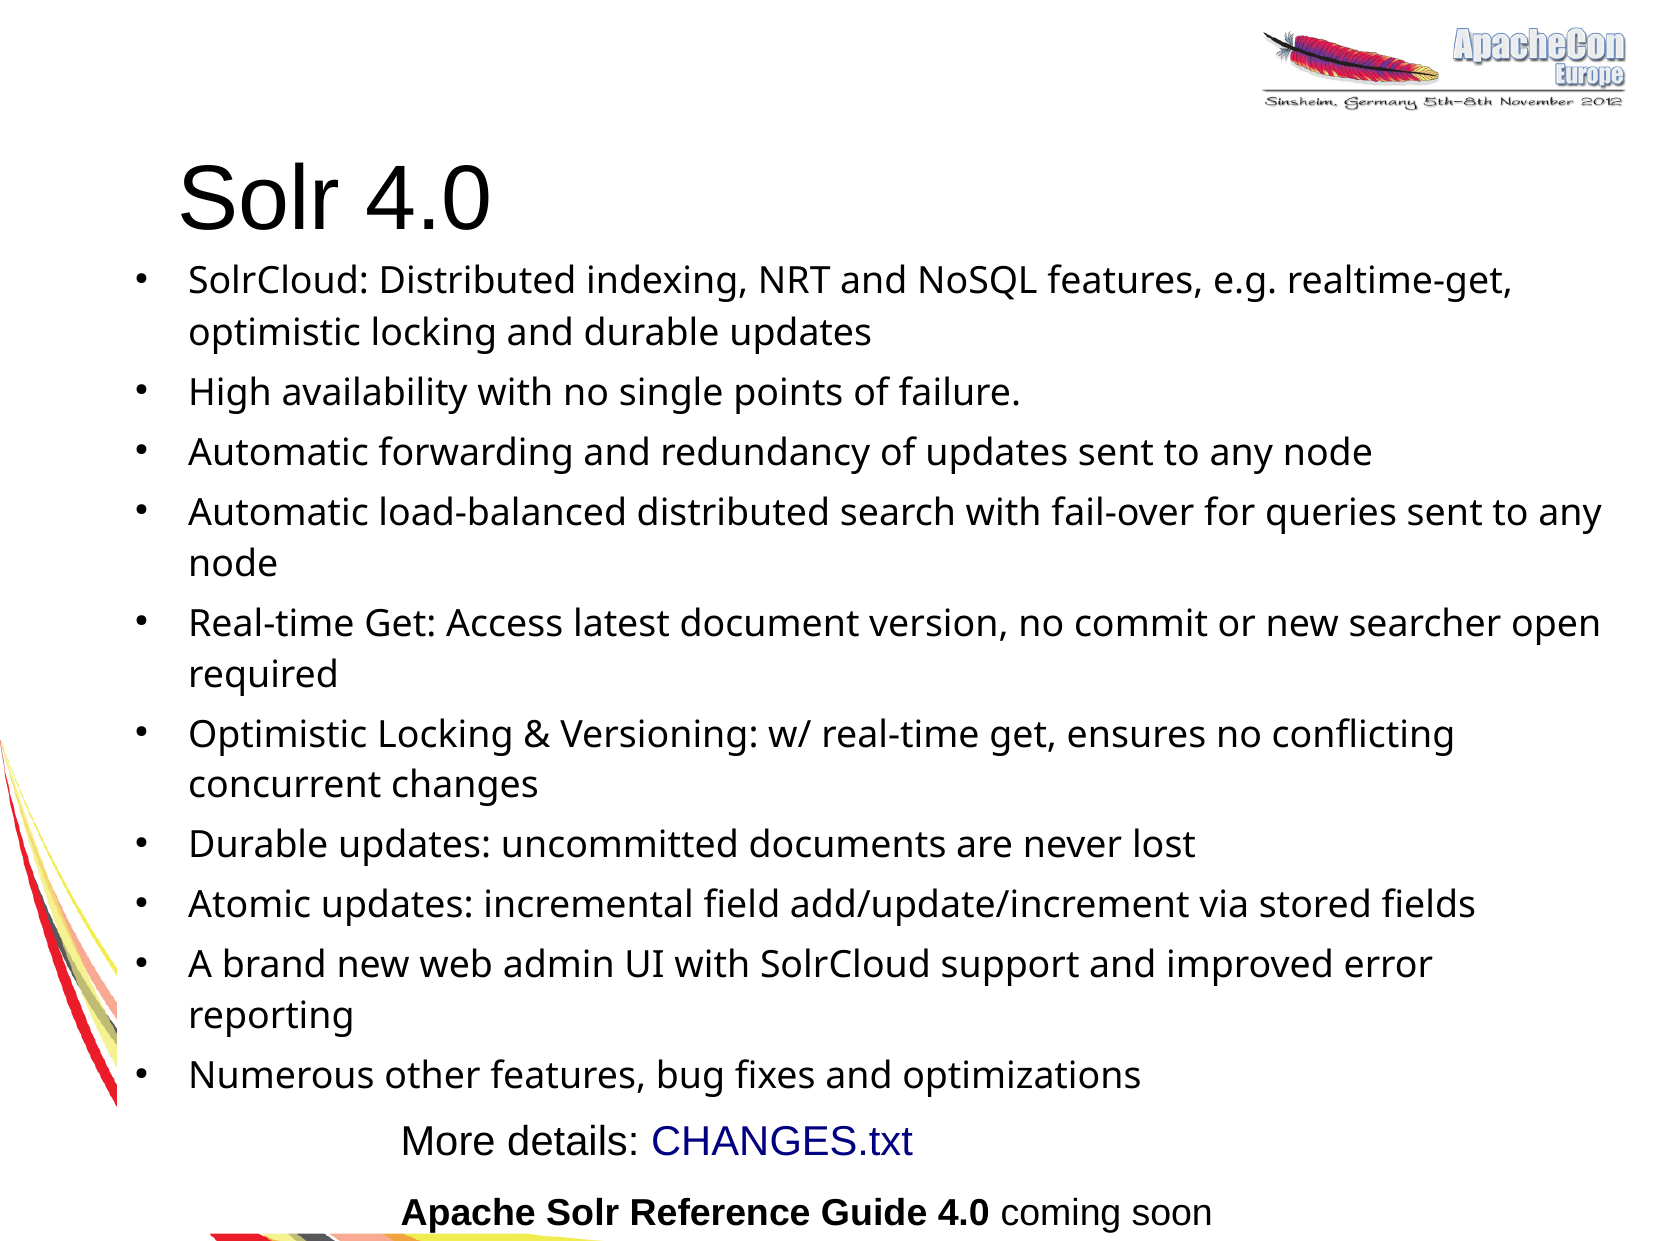

# Solr 4.0
SolrCloud: Distributed indexing, NRT and NoSQL features, e.g. realtime-get, optimistic locking and durable updates
High availability with no single points of failure.
Automatic forwarding and redundancy of updates sent to any node
Automatic load-balanced distributed search with fail-over for queries sent to any node
Real-time Get: Access latest document version, no commit or new searcher open required
Optimistic Locking & Versioning: w/ real-time get, ensures no conflicting concurrent changes
Durable updates: uncommitted documents are never lost
Atomic updates: incremental field add/update/increment via stored fields
A brand new web admin UI with SolrCloud support and improved error reporting
Numerous other features, bug fixes and optimizations
More details: CHANGES.txt
Apache Solr Reference Guide 4.0 coming soon